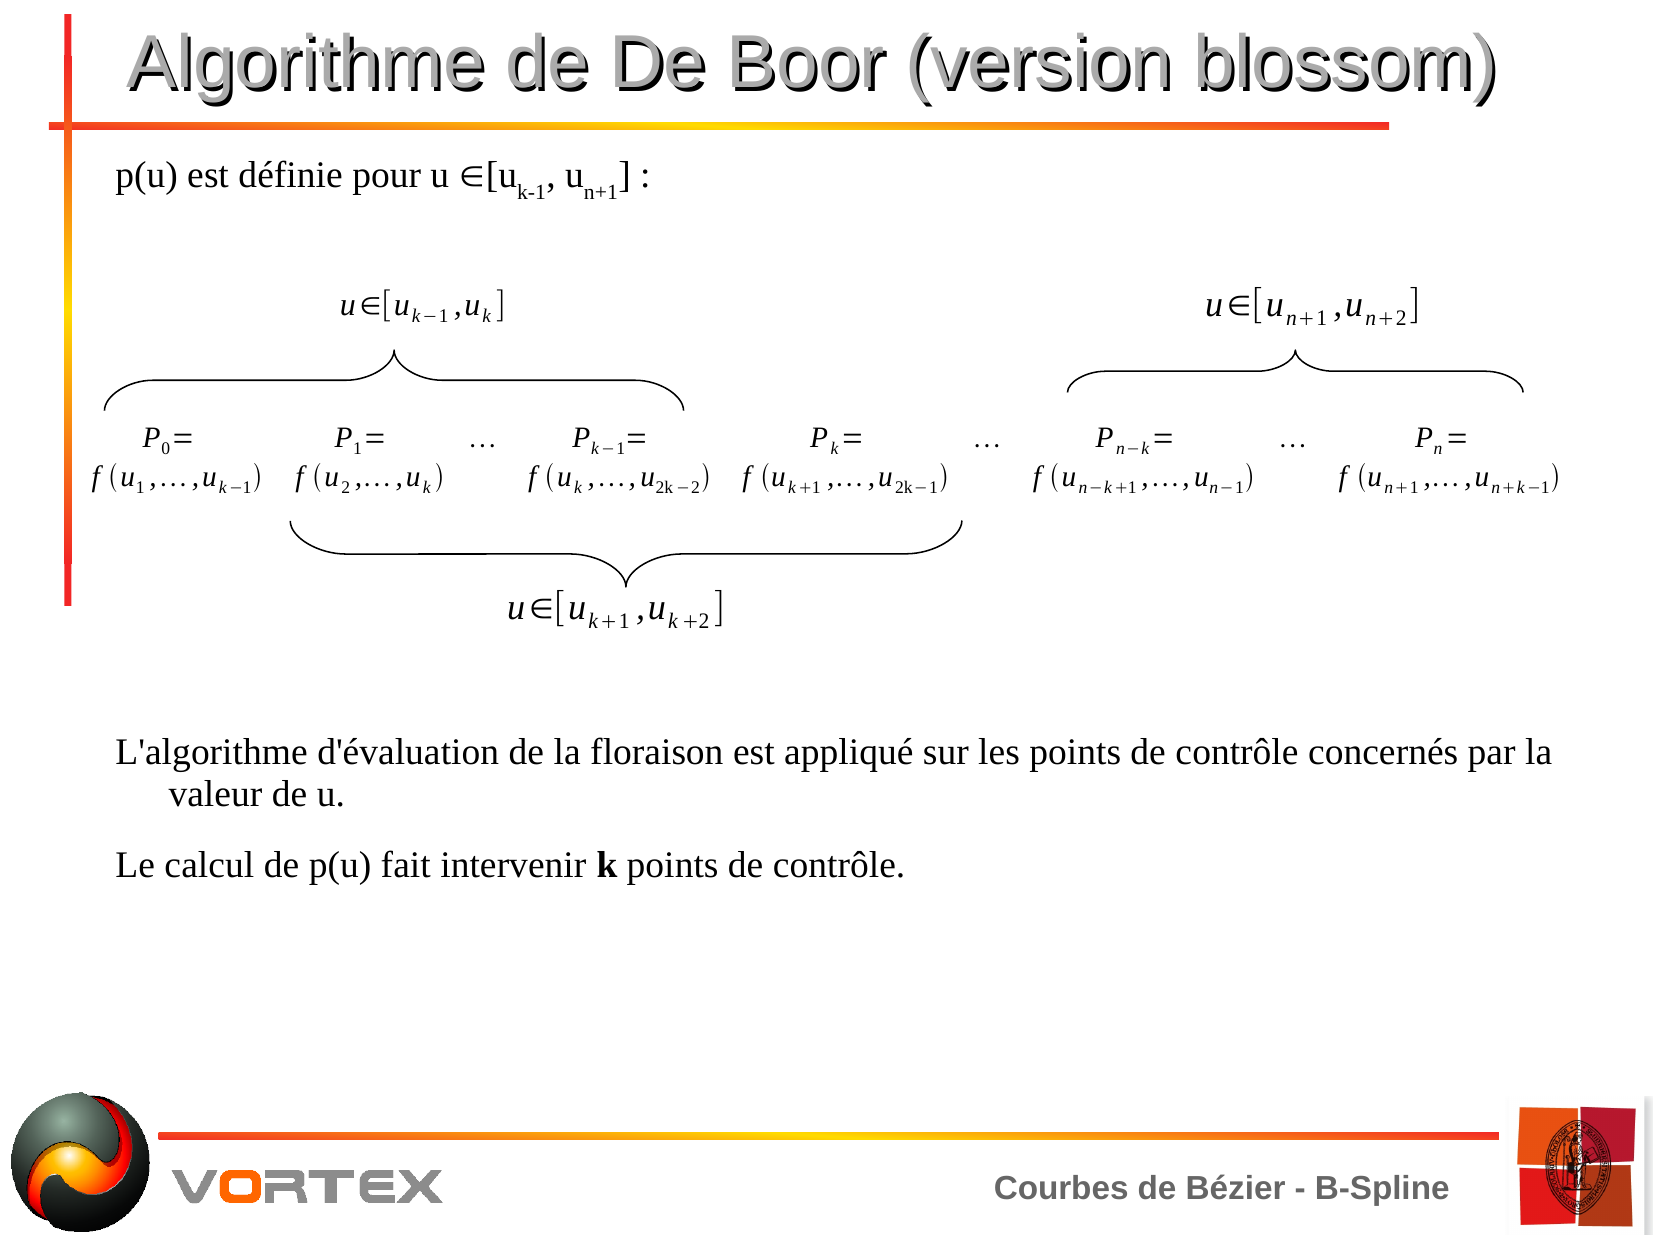

# Algorithme de De Boor (version blossom)
p(u) est définie pour u [uk-1, un+1] :
L'algorithme d'évaluation de la floraison est appliqué sur les points de contrôle concernés par la valeur de u.
Le calcul de p(u) fait intervenir k points de contrôle.